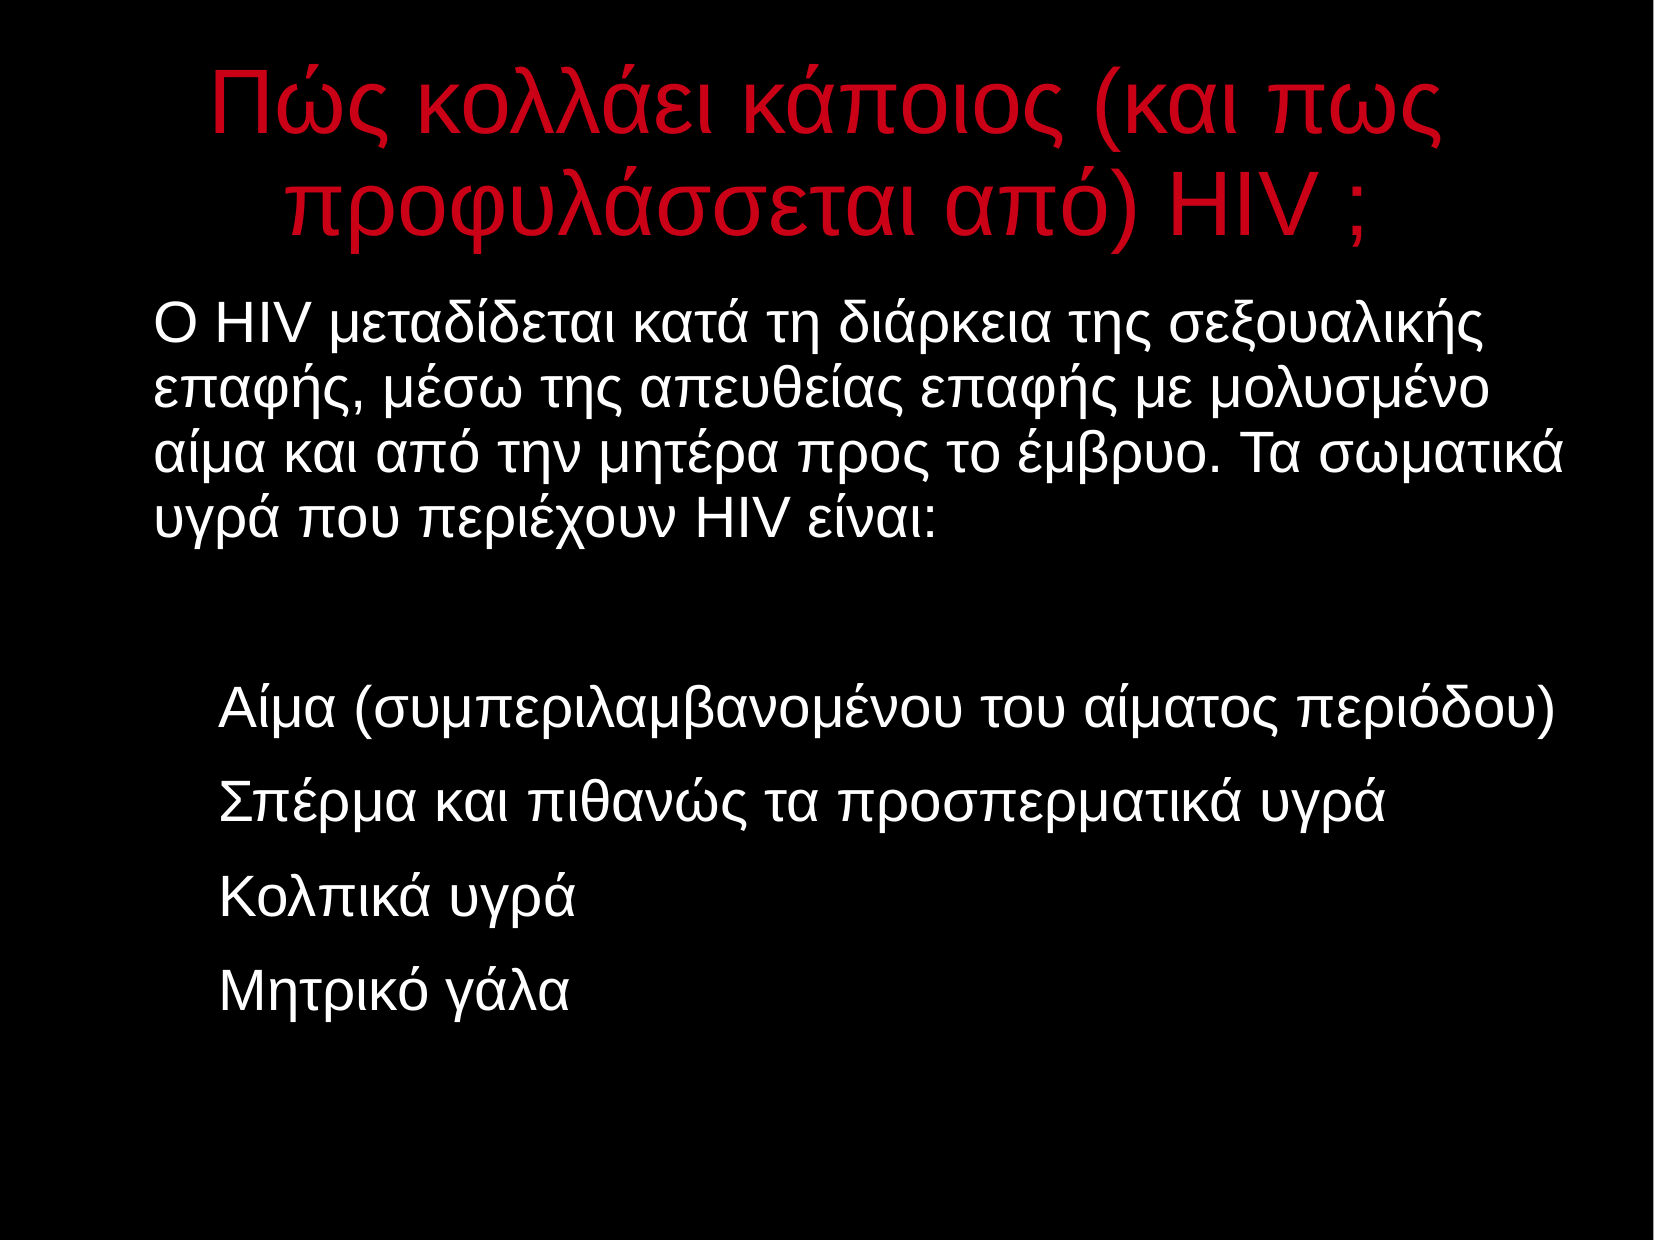

# Πώς κολλάει κάποιος (και πως προφυλάσσεται από) HIV ;
Ο HIV μεταδίδεται κατά τη διάρκεια της σεξουαλικής επαφής, μέσω της απευθείας επαφής με μολυσμένο αίμα και από την μητέρα προς το έμβρυο. Τα σωματικά υγρά που περιέχουν HIV είναι:
 Αίμα (συμπεριλαμβανομένου του αίματος περιόδου)
 Σπέρμα και πιθανώς τα προσπερματικά υγρά
 Κολπικά υγρά
 Μητρικό γάλα